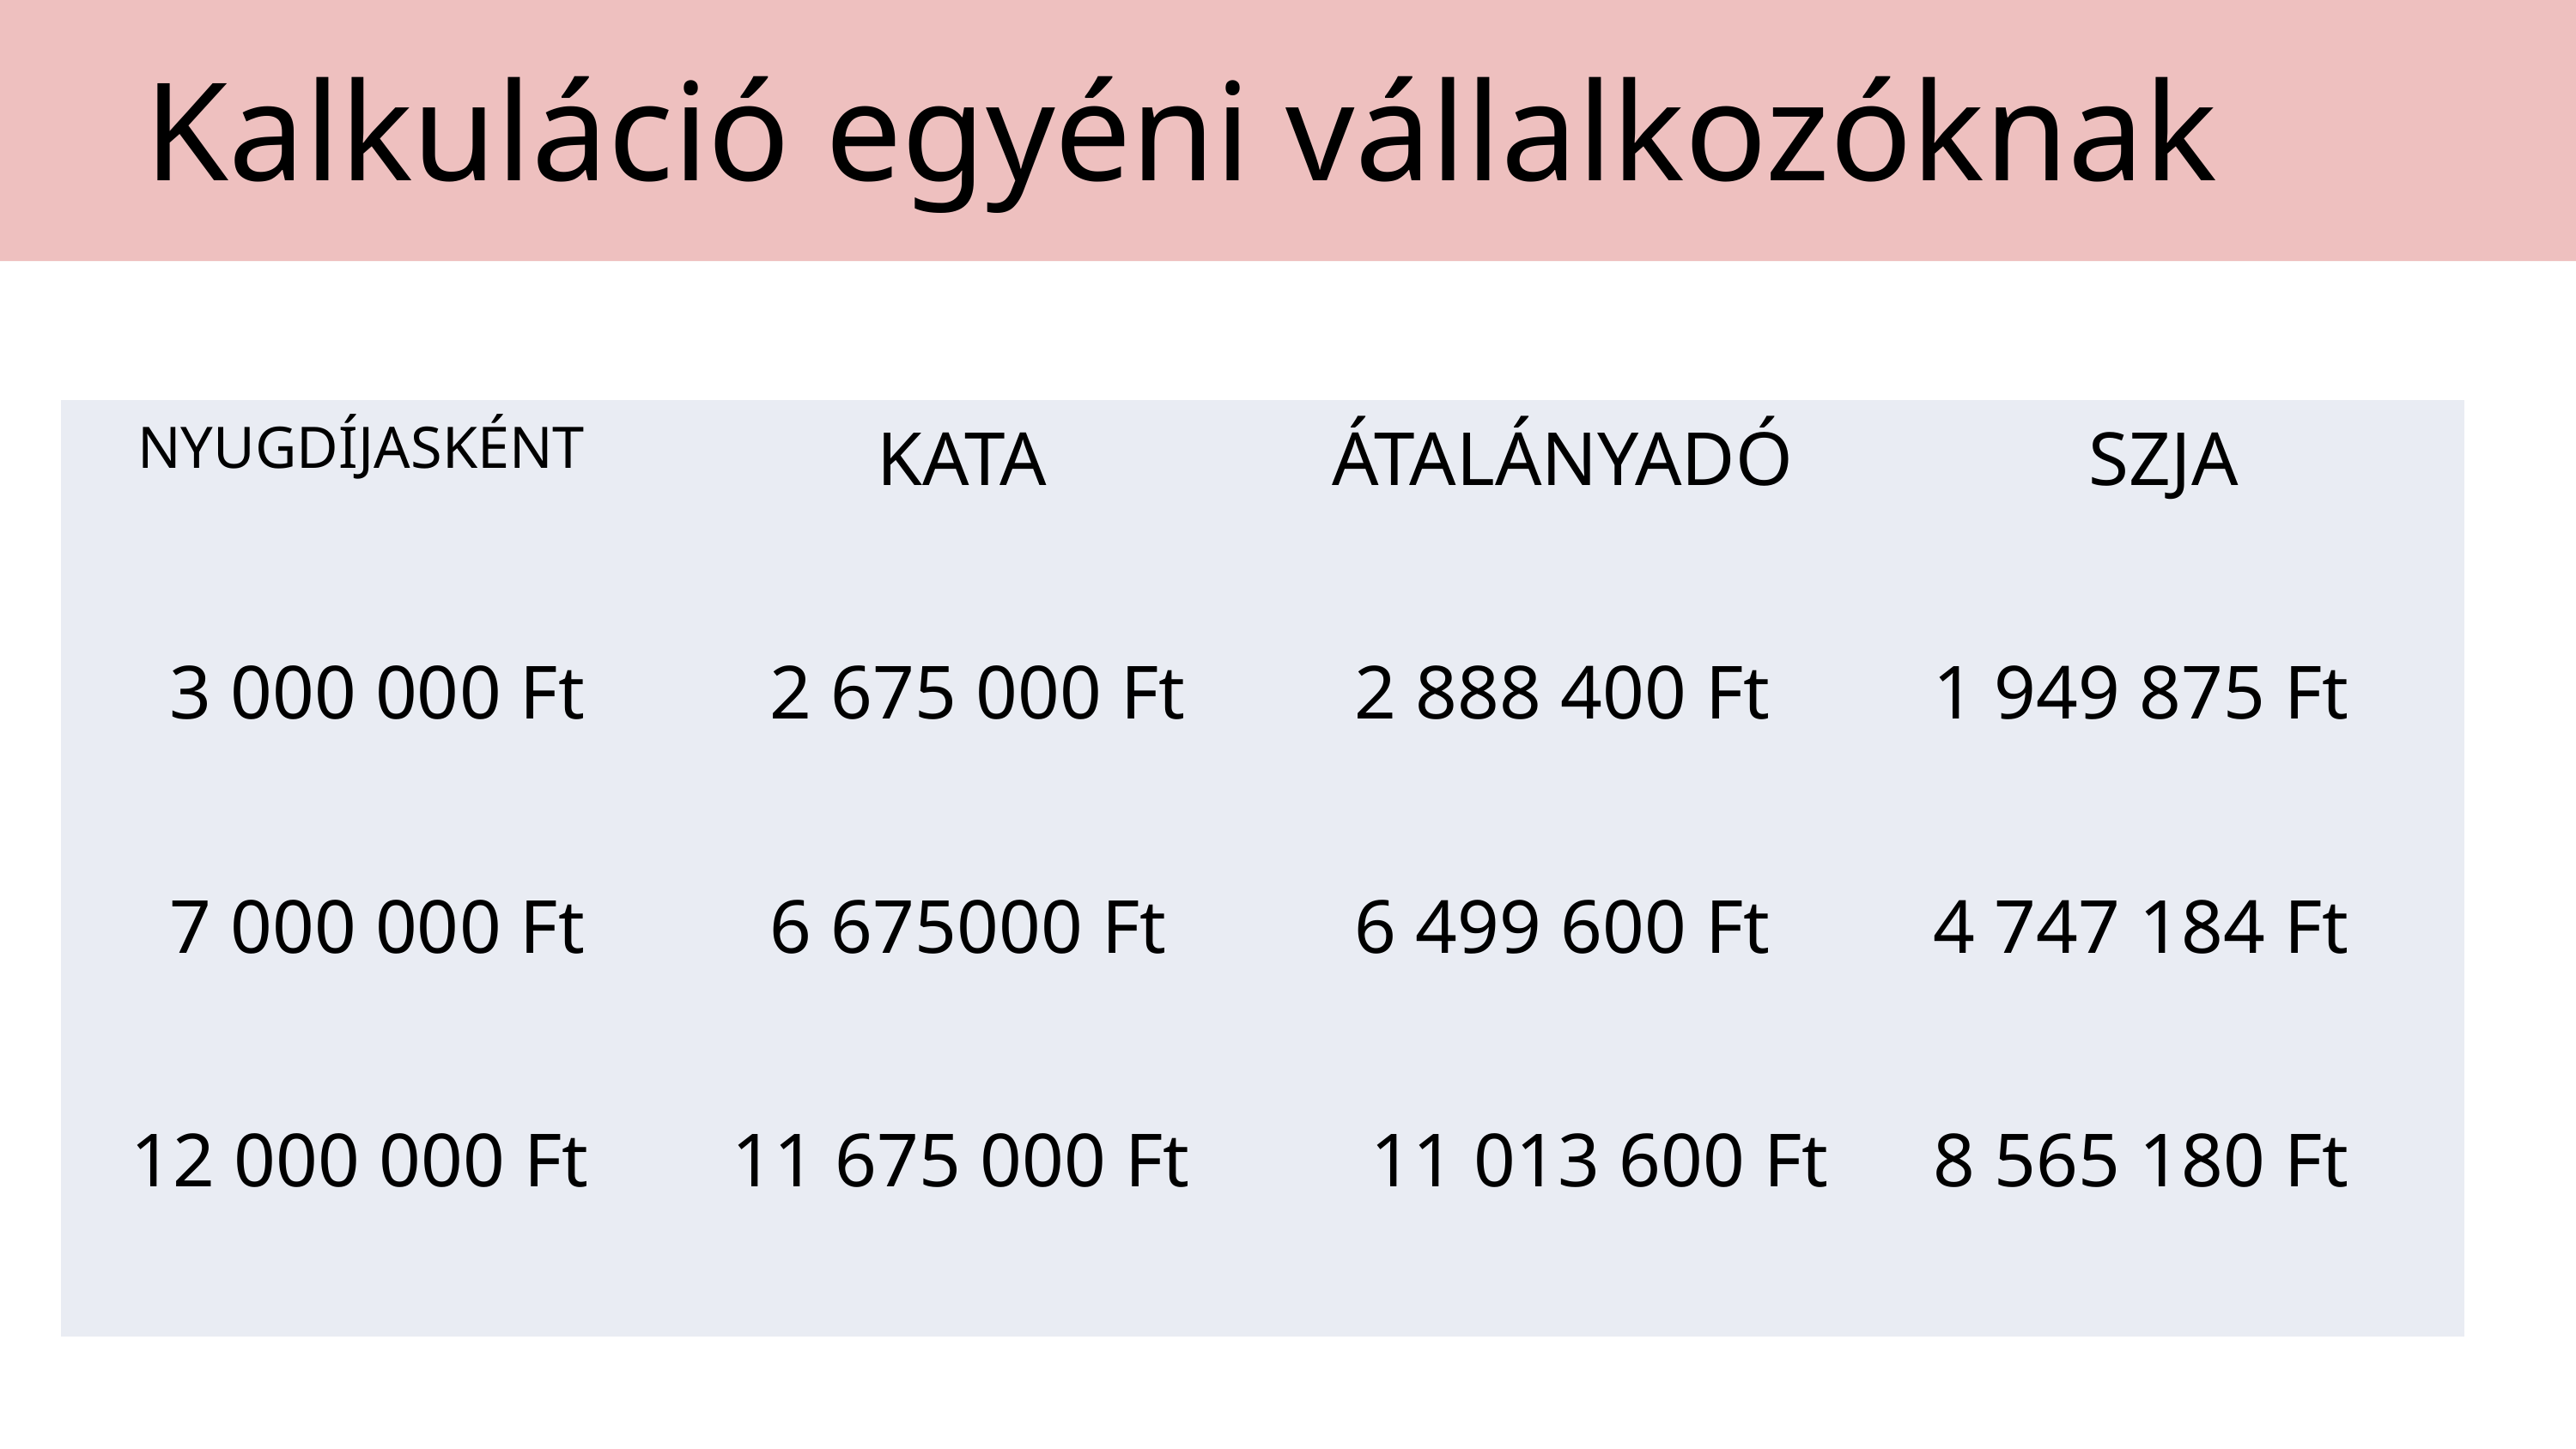

Kalkuláció egyéni vállalkozóknak
| NYUGDÍJASKÉNT | KATA | ÁTALÁNYADÓ | SZJA |
| --- | --- | --- | --- |
| 3 000 000 Ft | 2 675 000 Ft | 2 888 400 Ft | 1 949 875 Ft |
| 7 000 000 Ft | 6 675000 Ft | 6 499 600 Ft | 4 747 184 Ft |
| 12 000 000 Ft | 11 675 000 Ft | 11 013 600 Ft | 8 565 180 Ft |